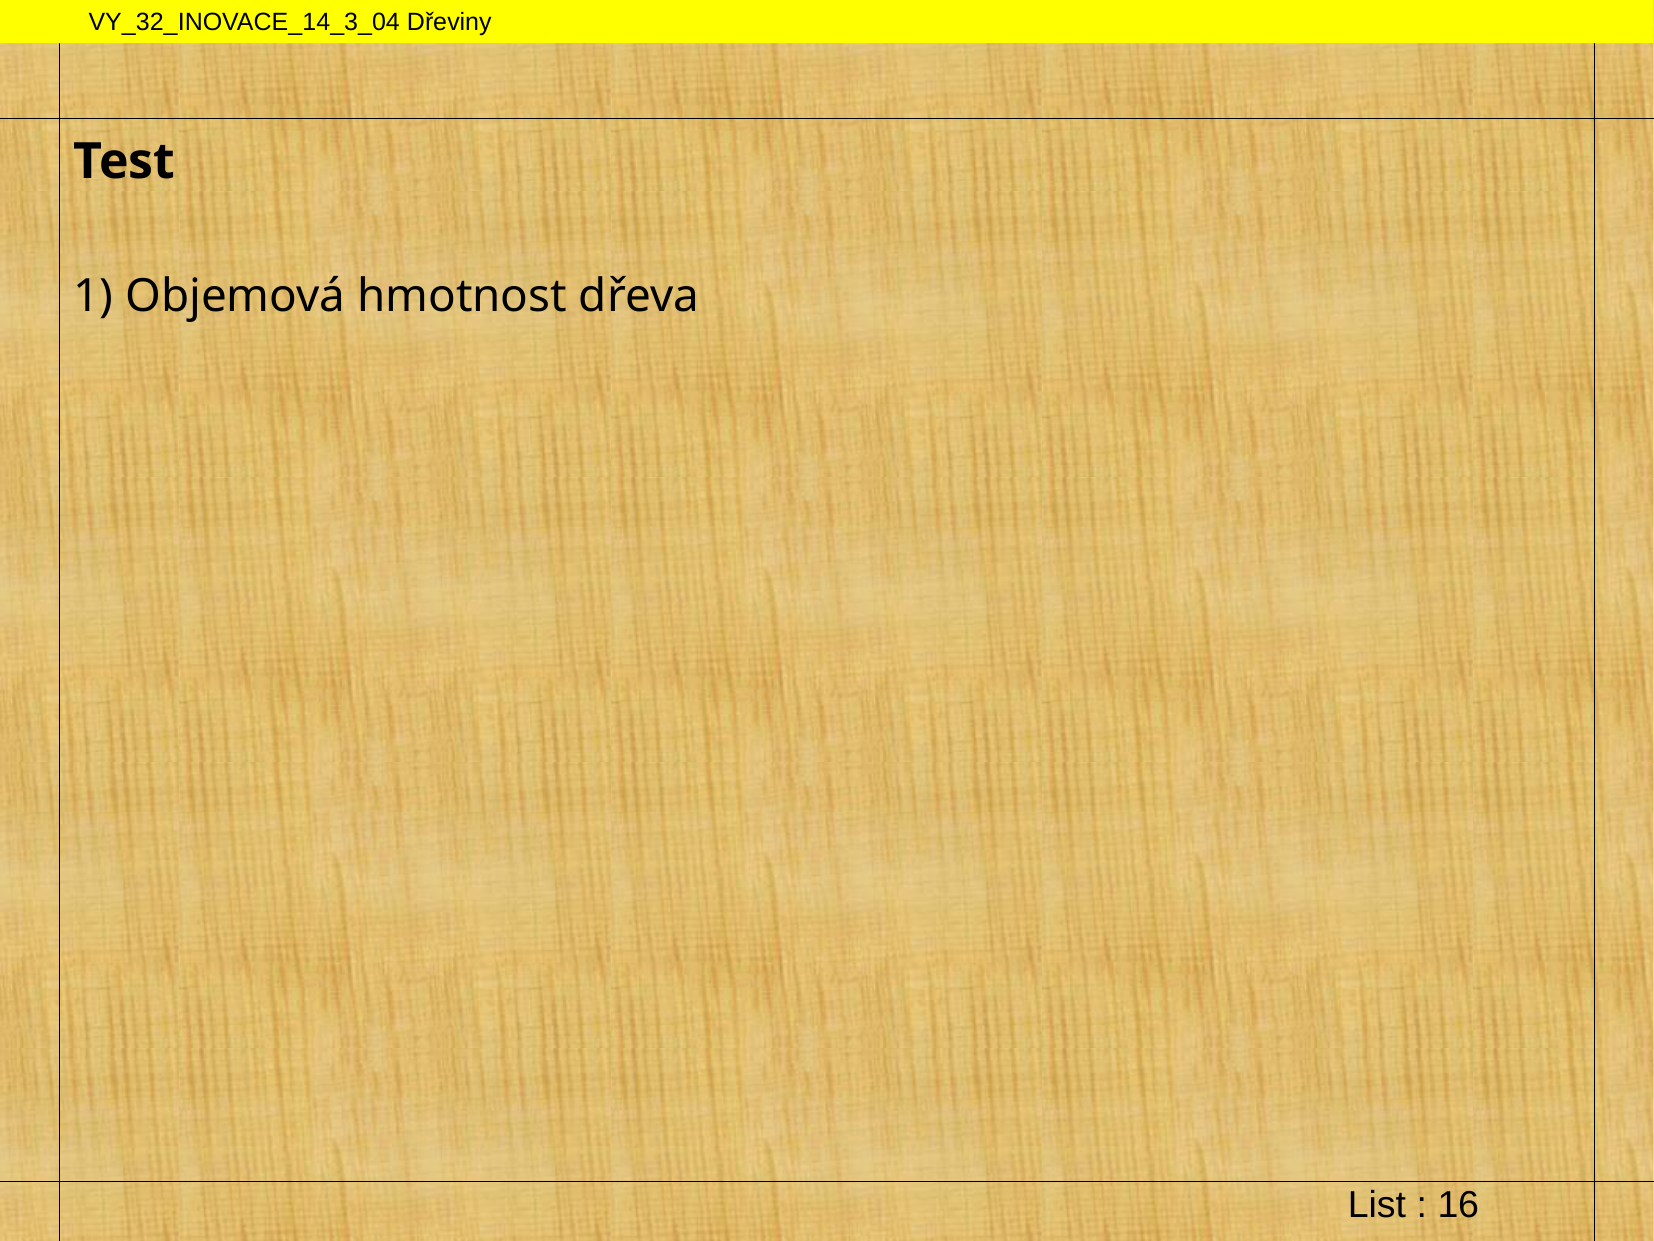

VY_32_INOVACE_14_3_04 Dřeviny
Test
1) Objemová hmotnost dřeva
List :